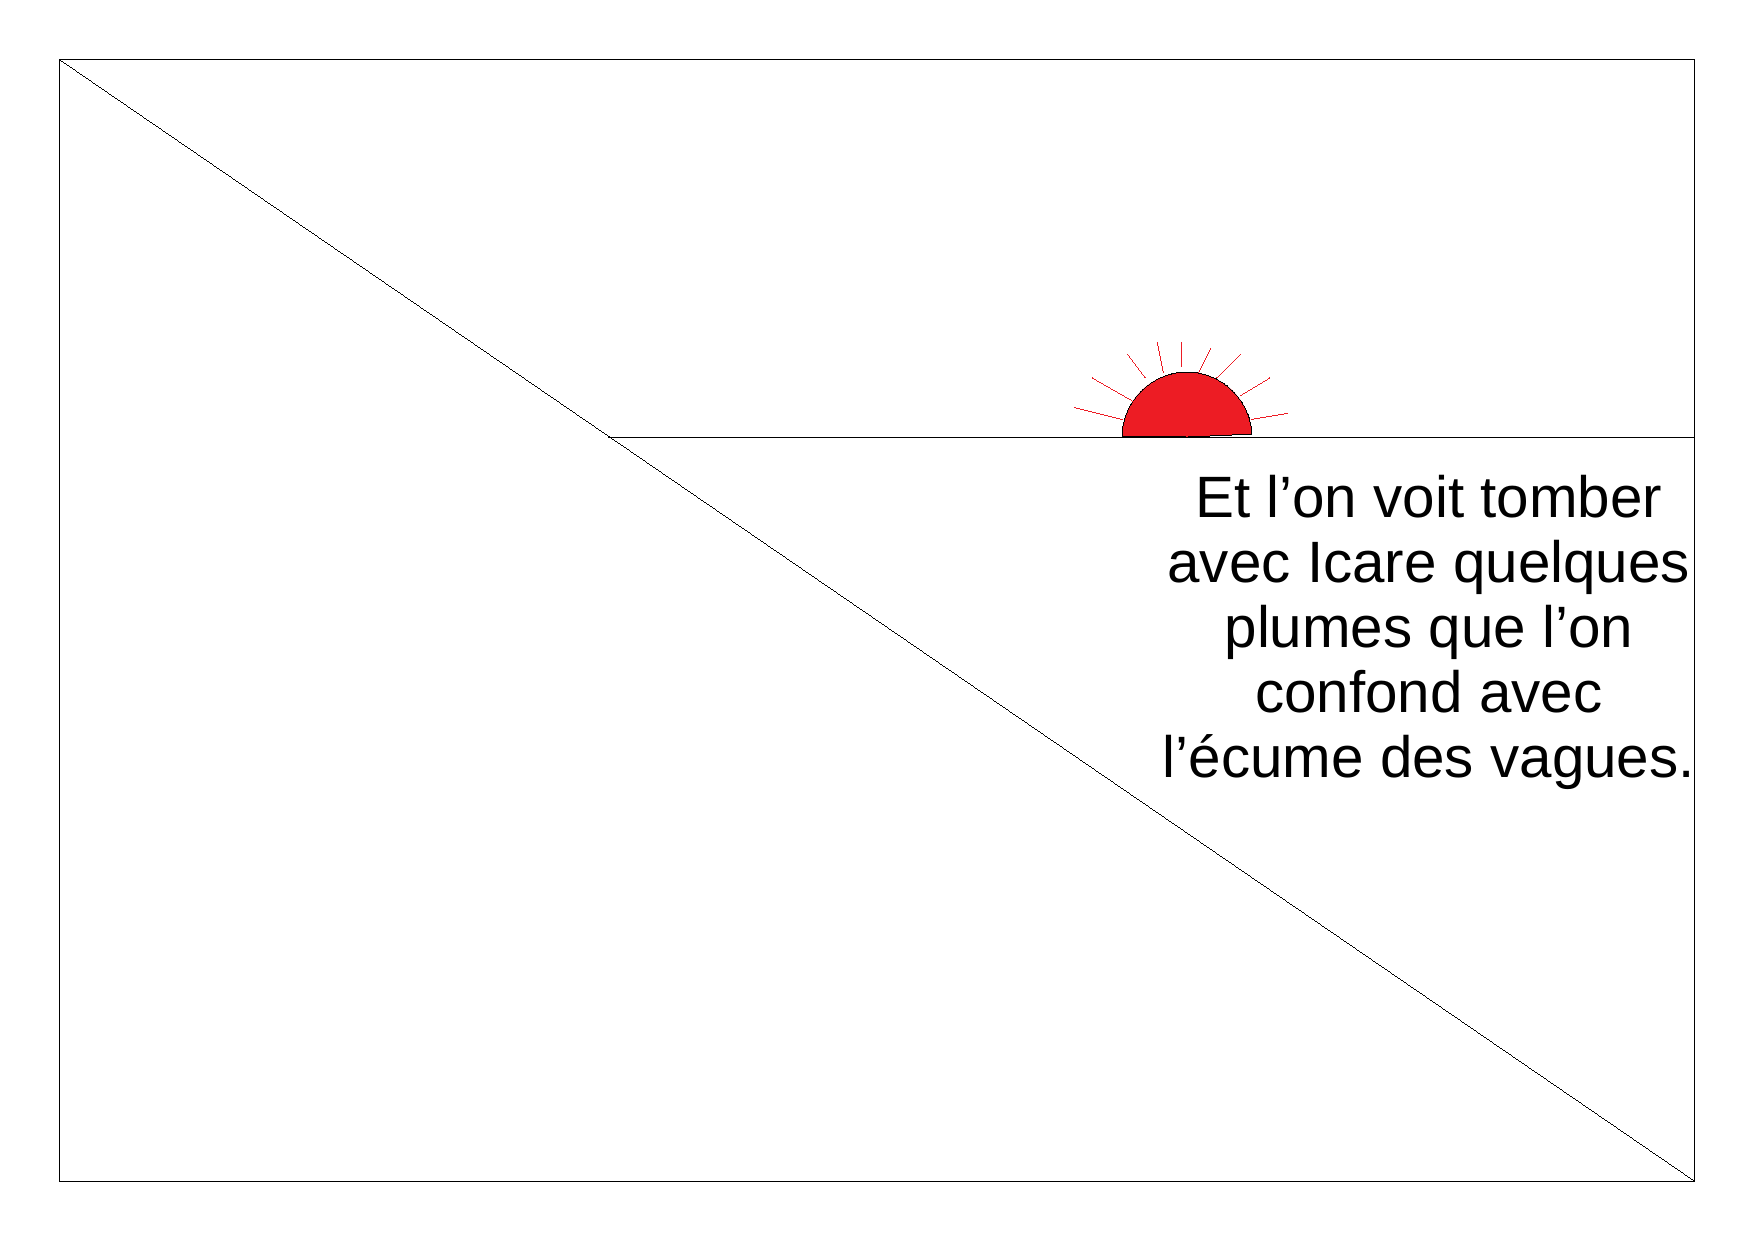

Et l’on voit tomber avec Icare quelques plumes que l’on confond avec l’écume des vagues.